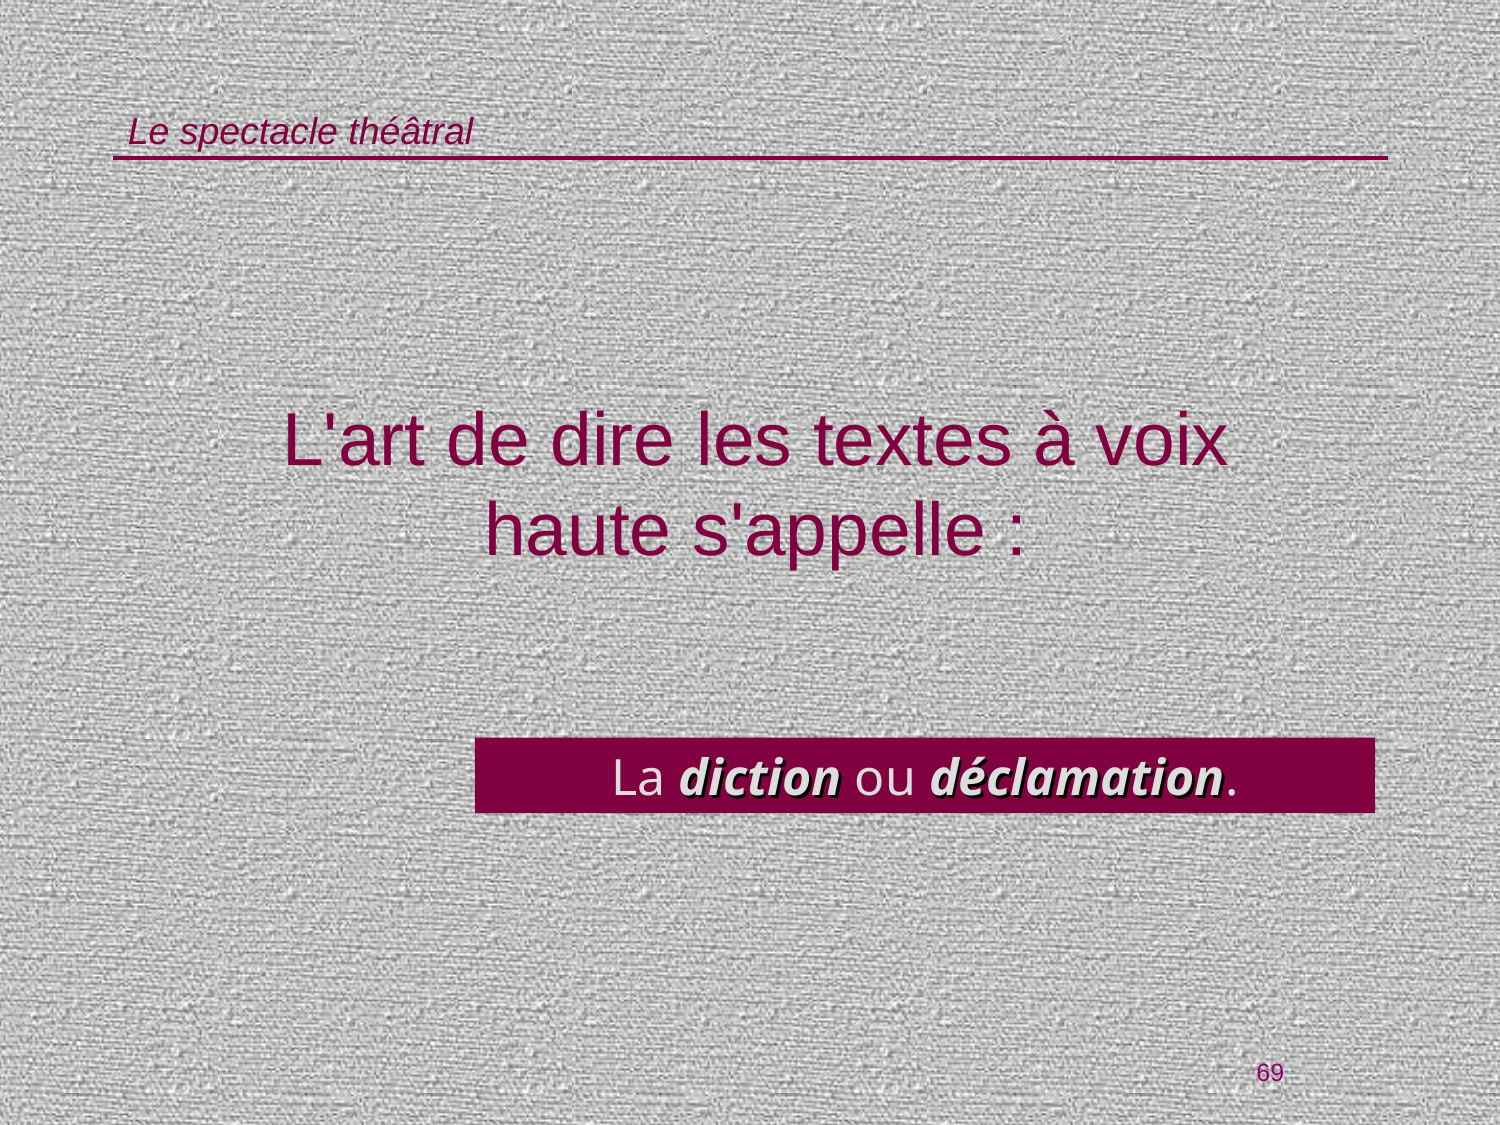

L'art de dire les textes à voix haute s'appelle :
La diction ou déclamation.
69